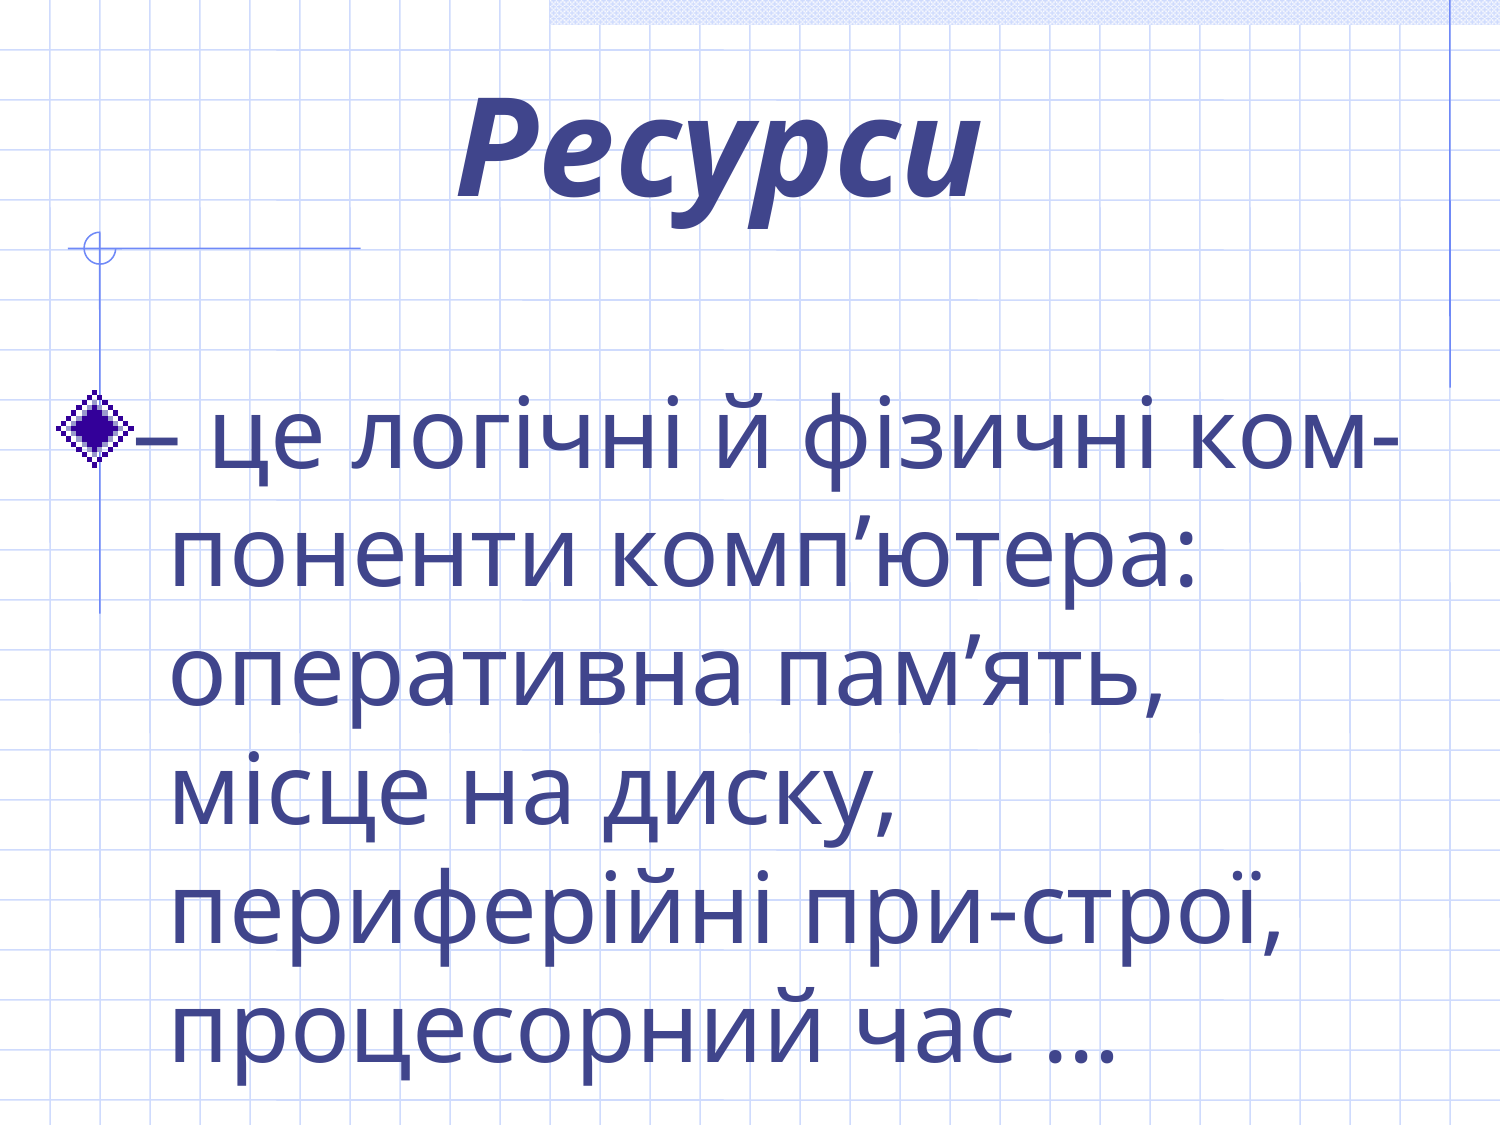

# Ресурси
– це логічні й фізичні ком-поненти комп’ютера: оперативна пам’ять, місце на диску, периферійні при-строї, процесорний час …